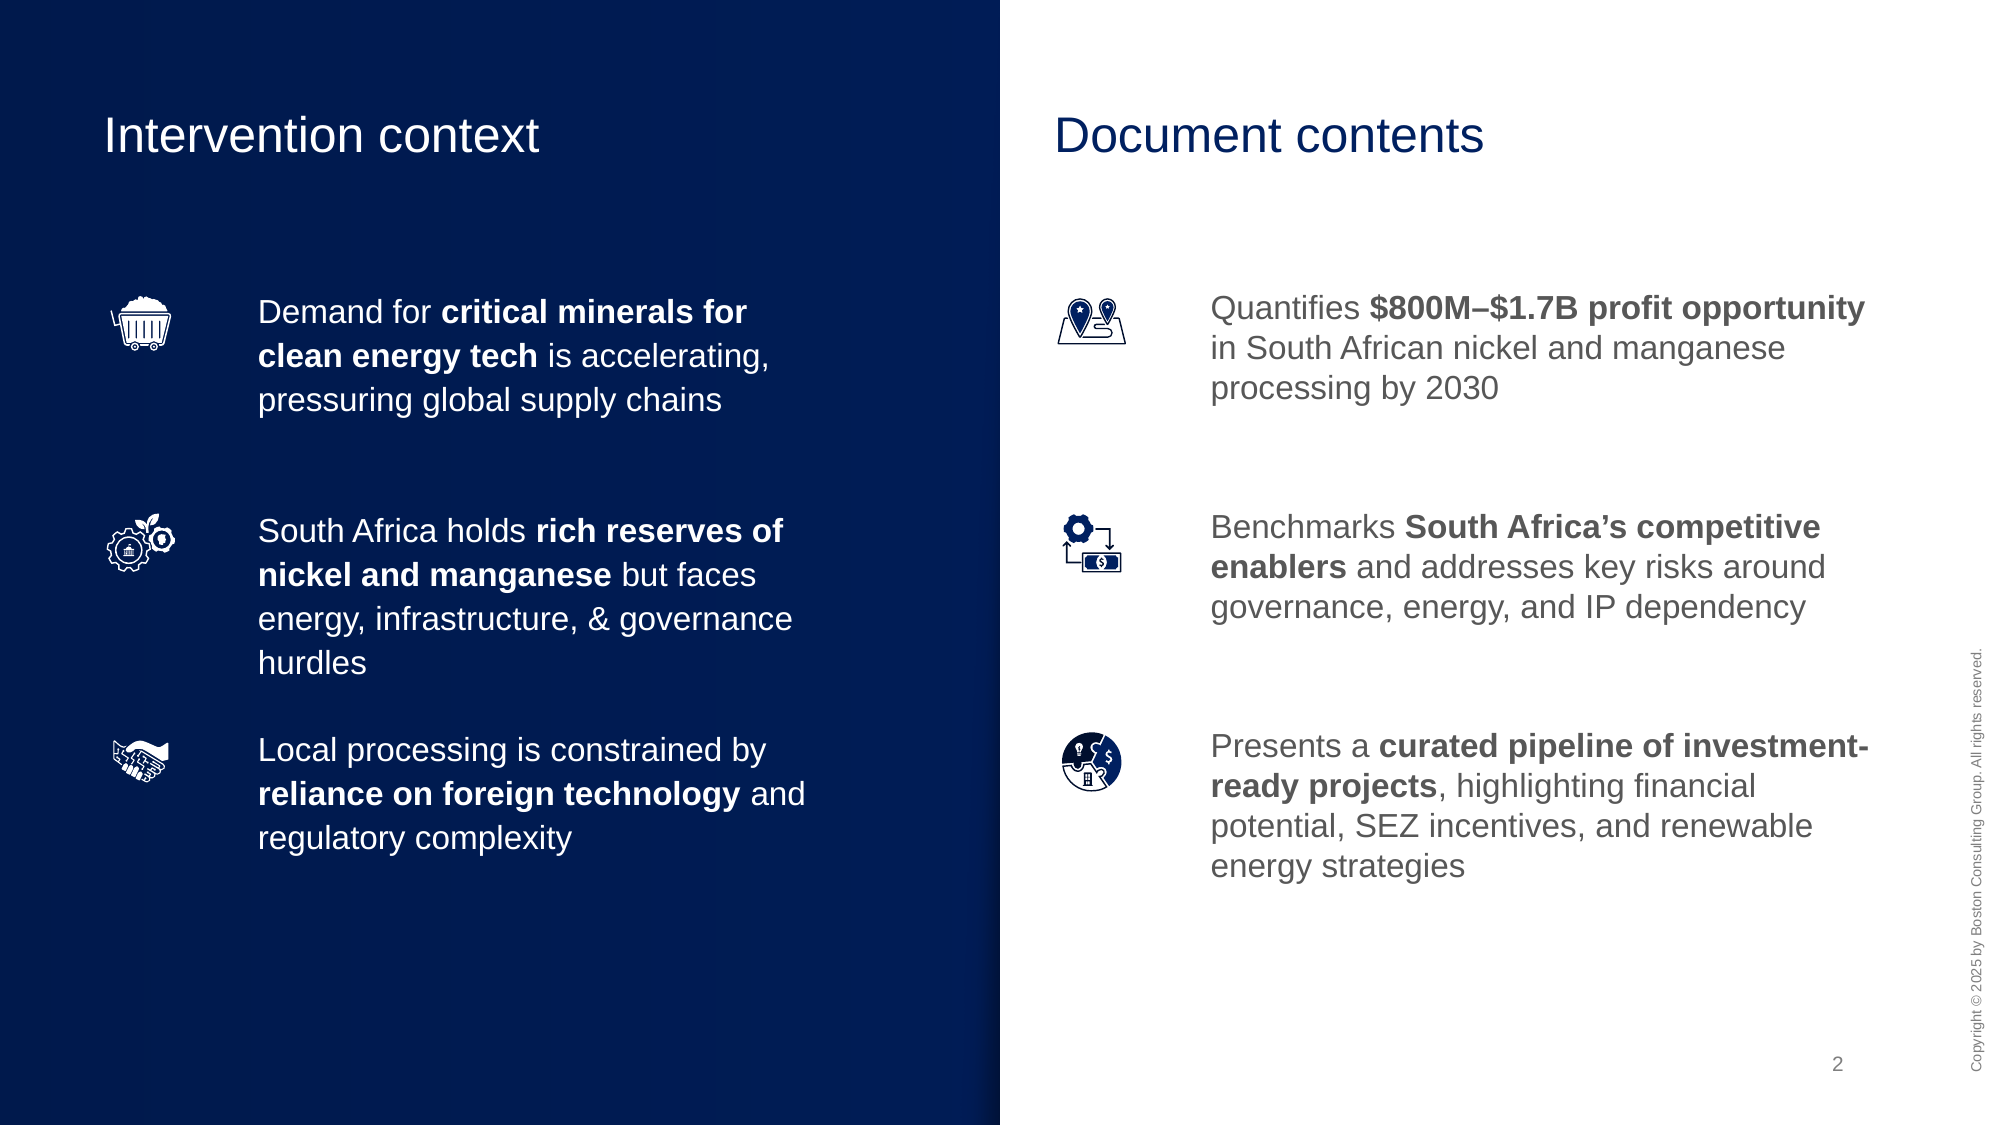

Intervention context
Document contents
Demand for critical minerals for clean energy tech is accelerating, pressuring global supply chains
Quantifies $800M–$1.7B profit opportunity in South African nickel and manganese processing by 2030
South Africa holds rich reserves of nickel and manganese but faces energy, infrastructure, & governance hurdles
Benchmarks South Africa’s competitive enablers and addresses key risks around governance, energy, and IP dependency
Local processing is constrained by reliance on foreign technology and regulatory complexity
Presents a curated pipeline of investment-ready projects, highlighting financial potential, SEZ incentives, and renewable energy strategies